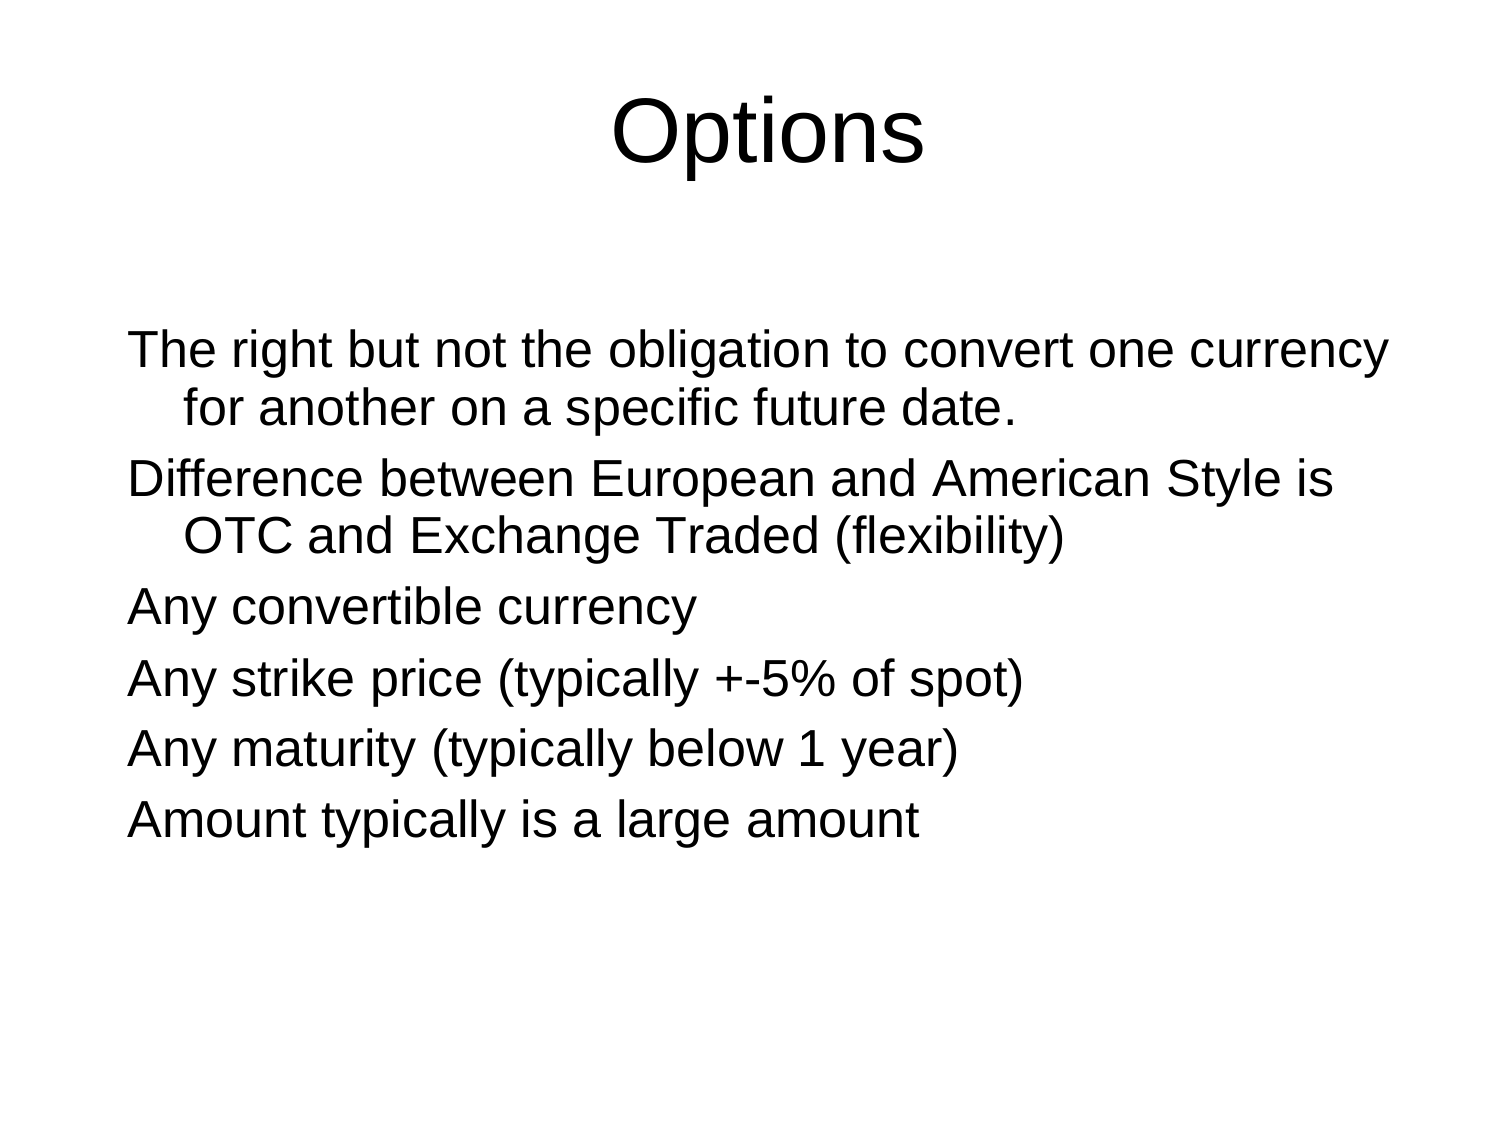

# Options
The right but not the obligation to convert one currency for another on a specific future date.
Difference between European and American Style is OTC and Exchange Traded (flexibility)
Any convertible currency
Any strike price (typically +-5% of spot)
Any maturity (typically below 1 year)
Amount typically is a large amount